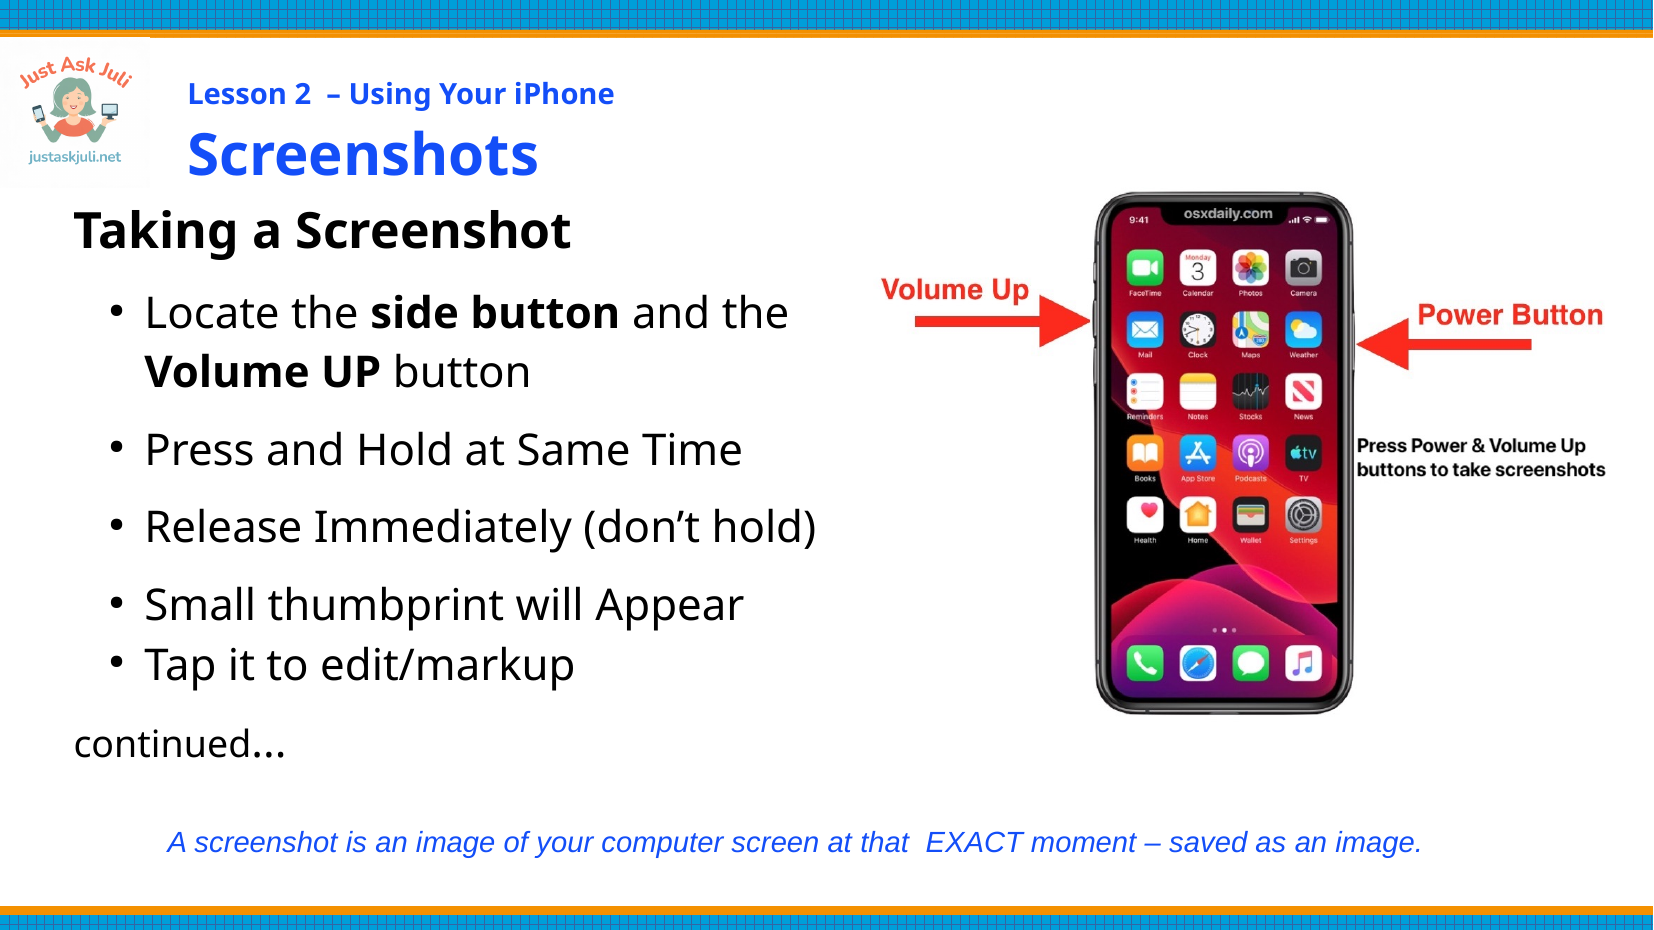

Lesson 2 – Using Your iPhone
Screenshots
Taking a Screenshot
Locate the side button and the Volume UP button
Press and Hold at Same Time
Release Immediately (don’t hold)
Small thumbprint will Appear
Tap it to edit/markup
continued...
A screenshot is an image of your computer screen at that EXACT moment – saved as an image.